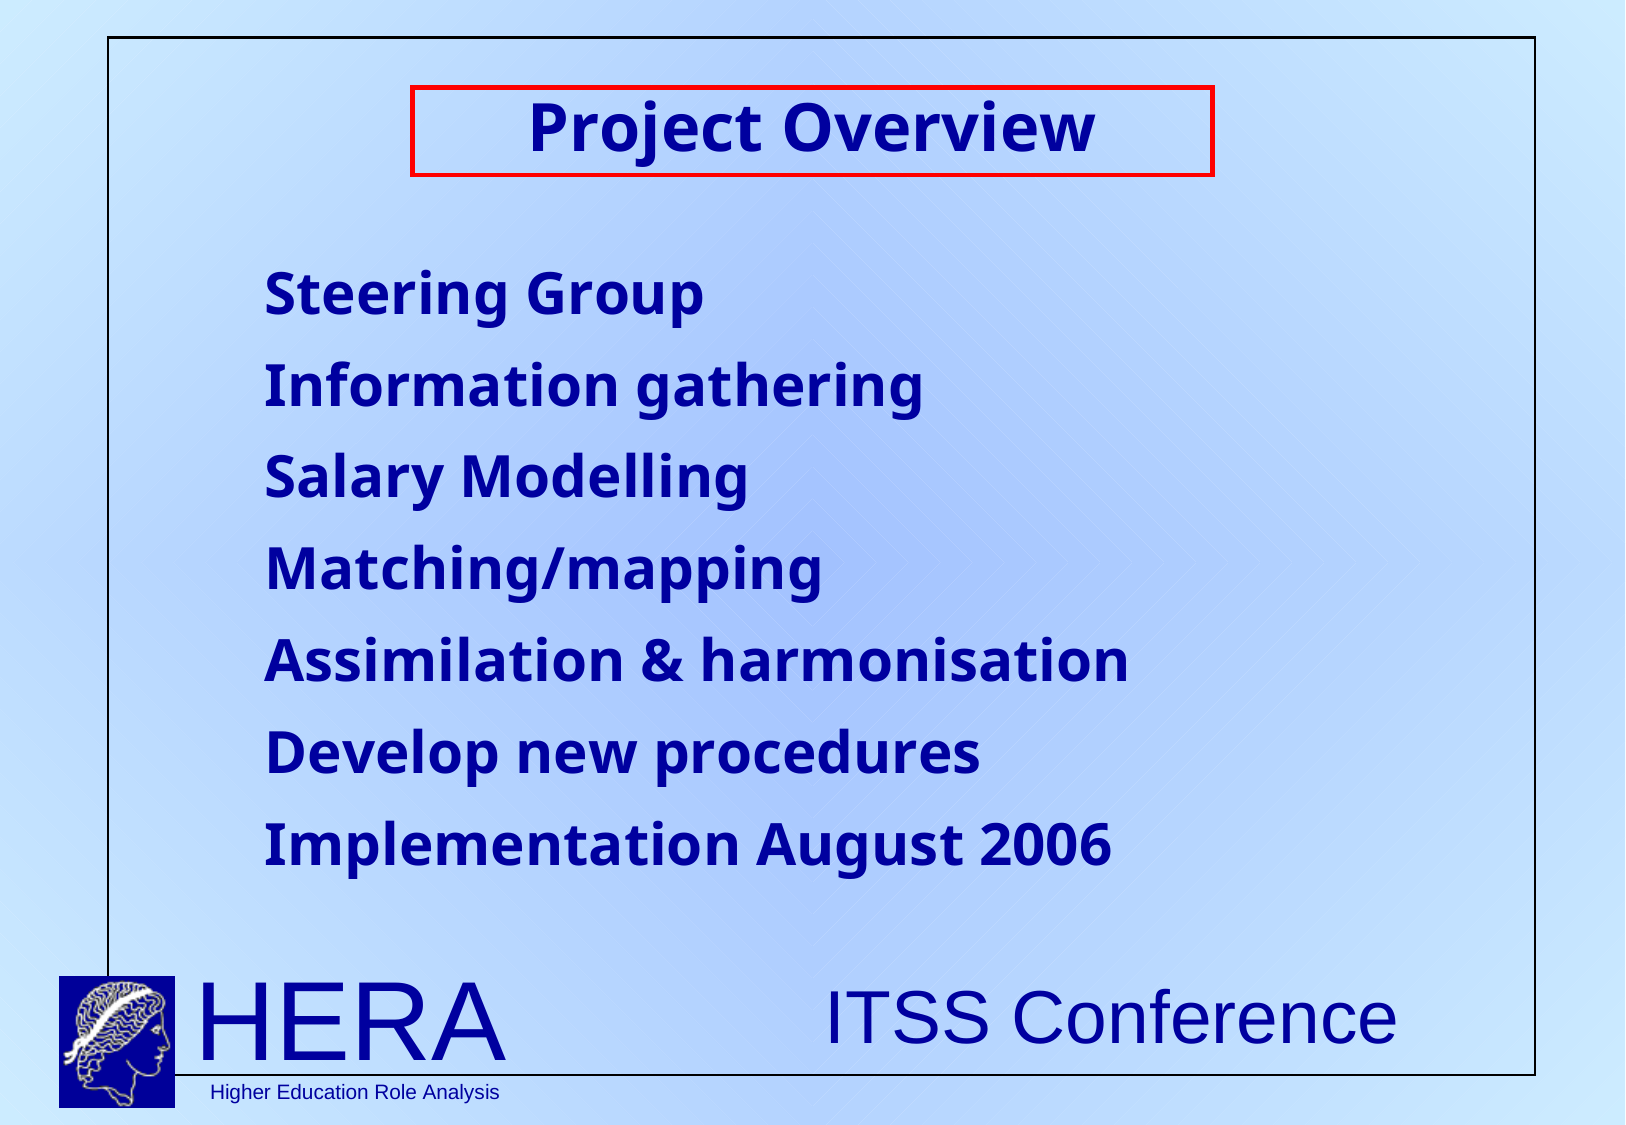

Project Overview
 Steering Group
 Information gathering
 Salary Modelling
 Matching/mapping
 Assimilation & harmonisation
 Develop new procedures
 Implementation August 2006